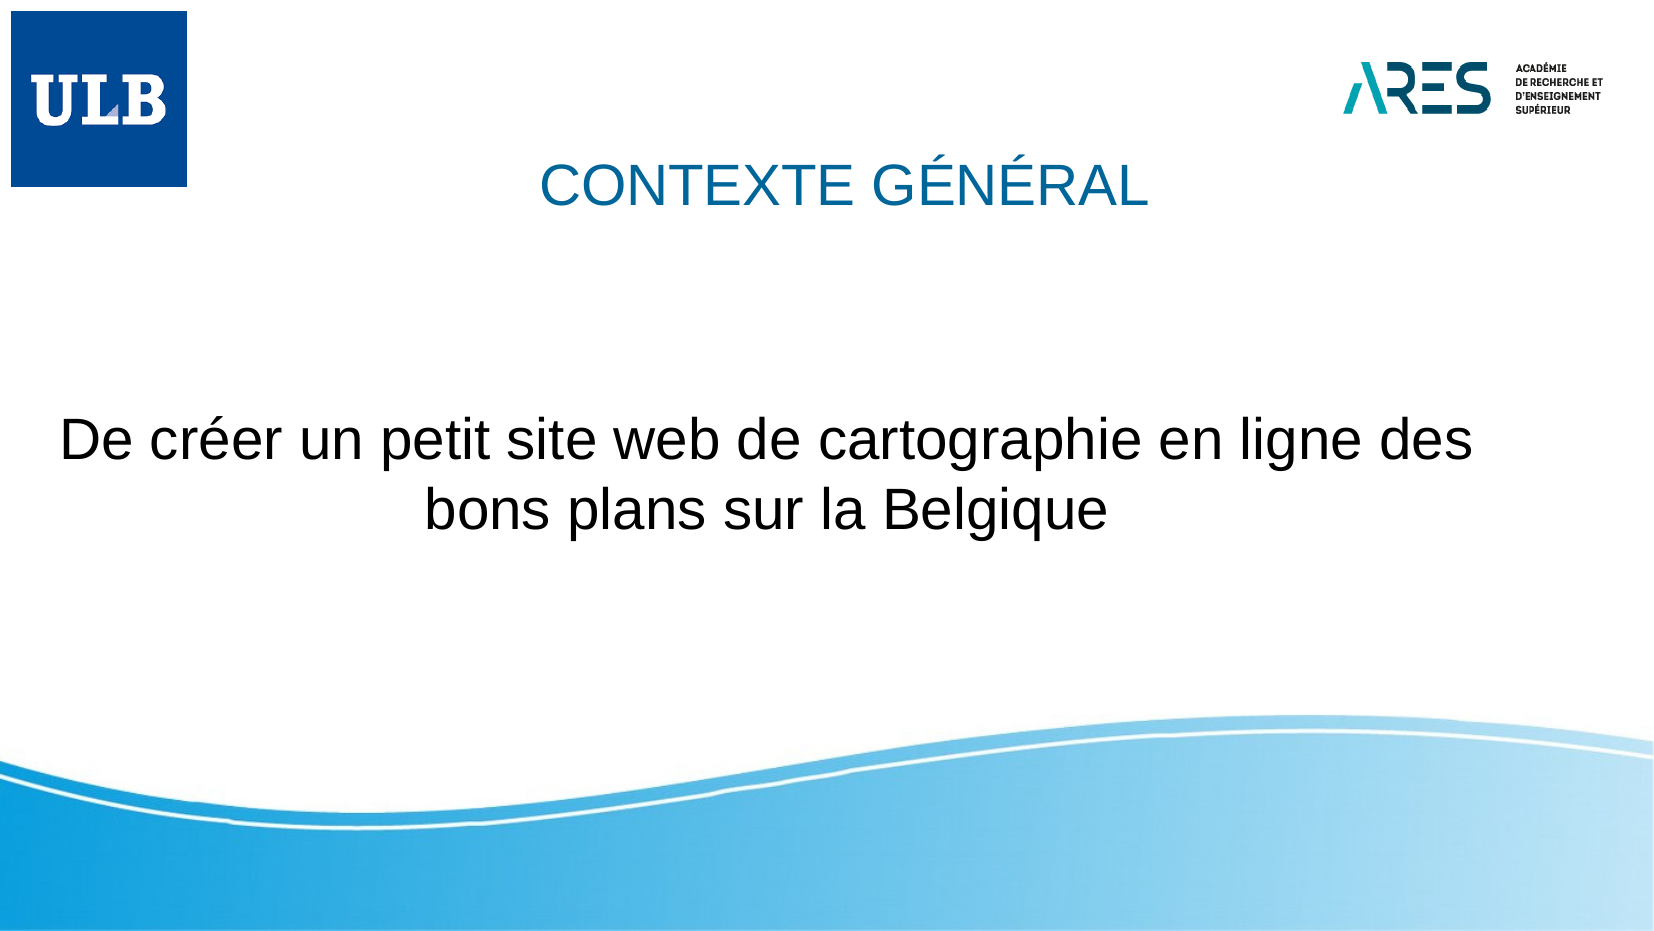

# CONTEXTE GÉNÉRAL
De créer un petit site web de cartographie en ligne des bons plans sur la Belgique